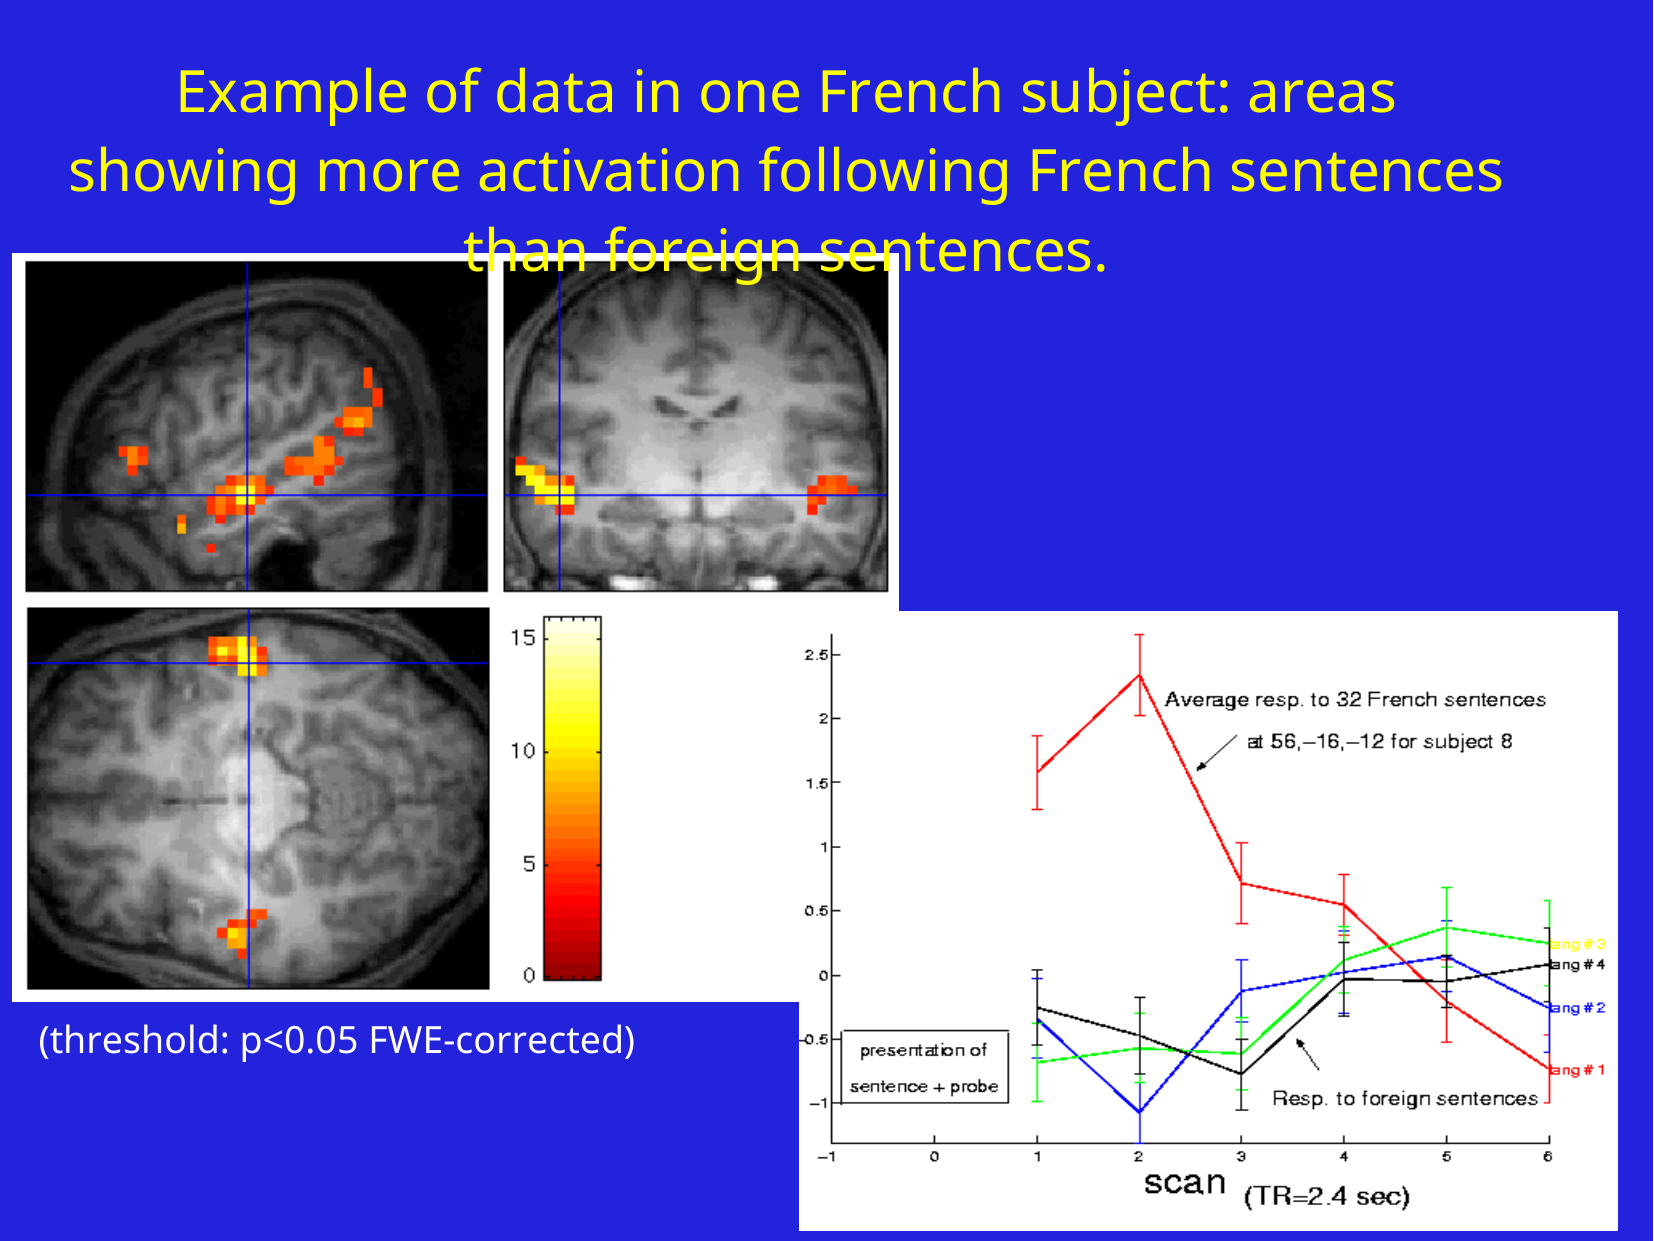

Example of data in one French subject: areas showing more activation following French sentences than foreign sentences.
(threshold: p<0.05 FWE-corrected)